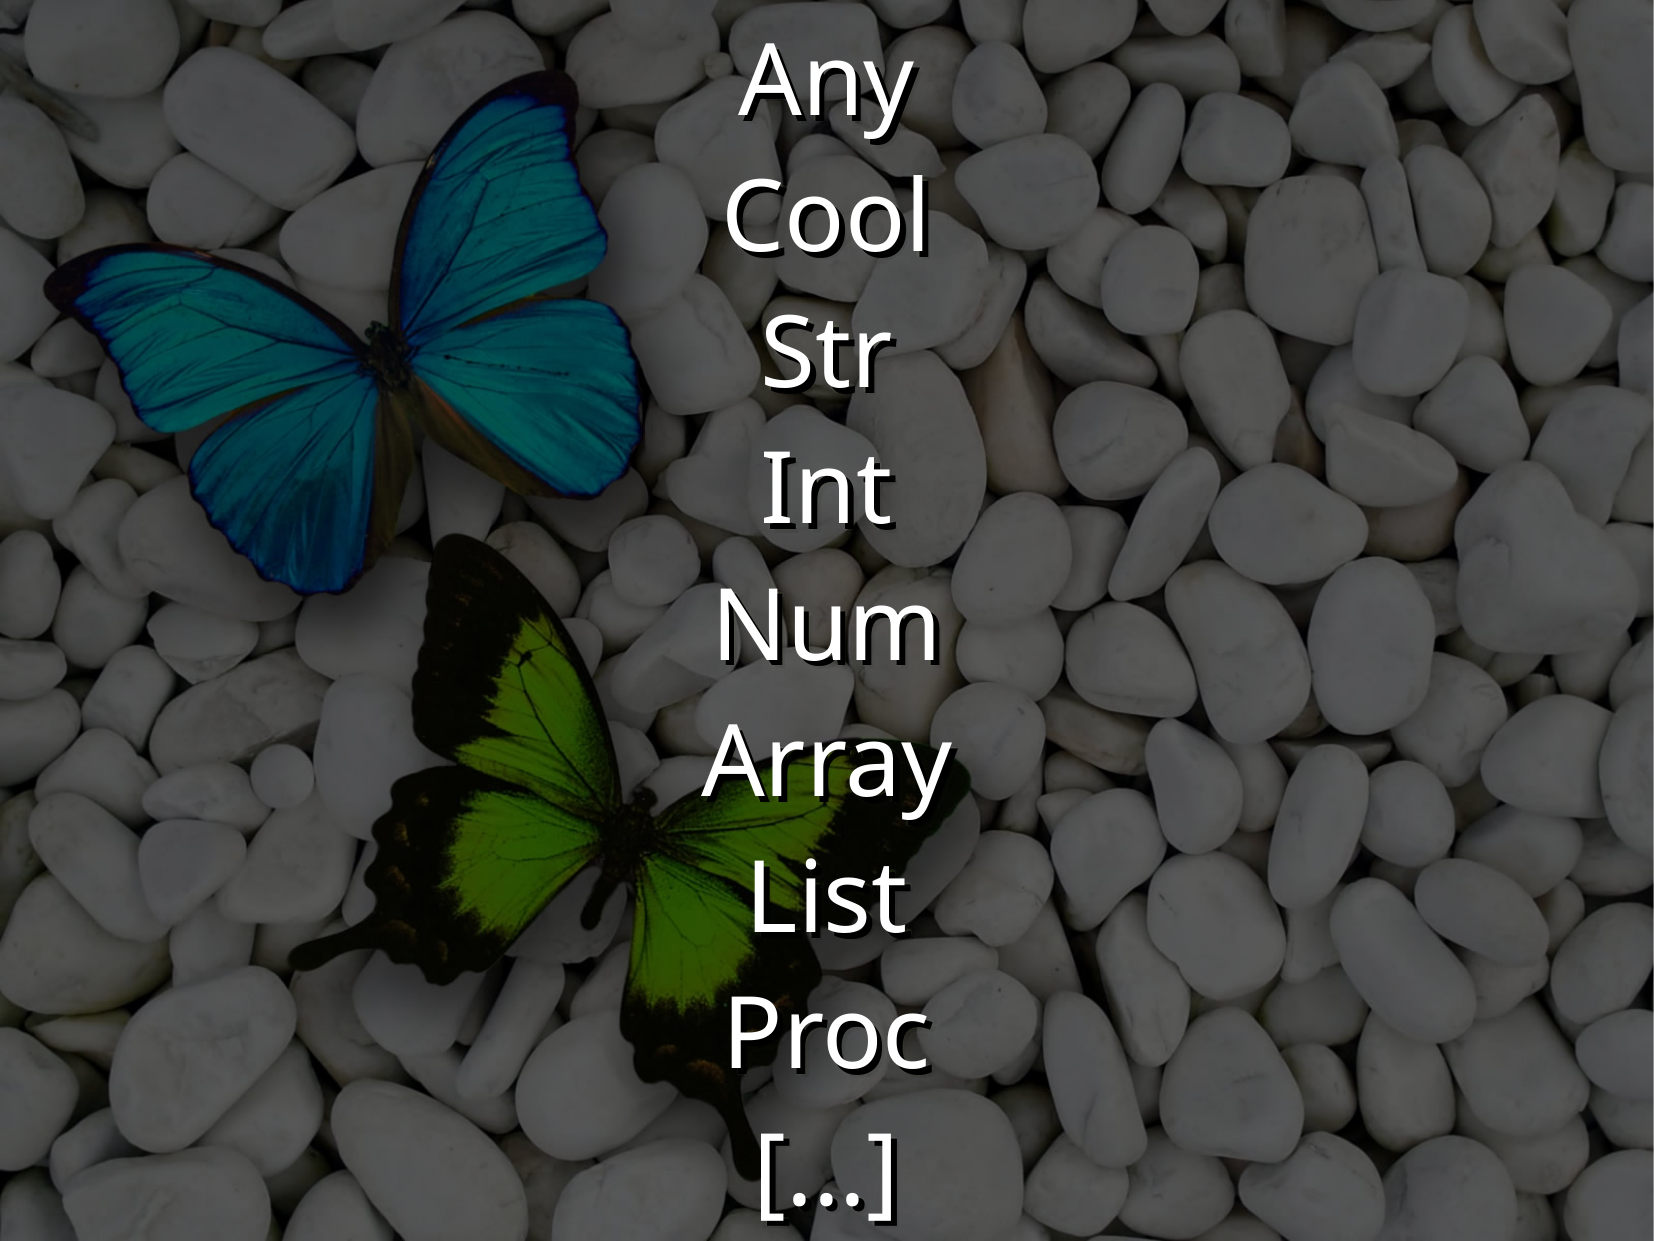

Any
Cool
Str
Int
Num
Array
List
Proc
[...]
#